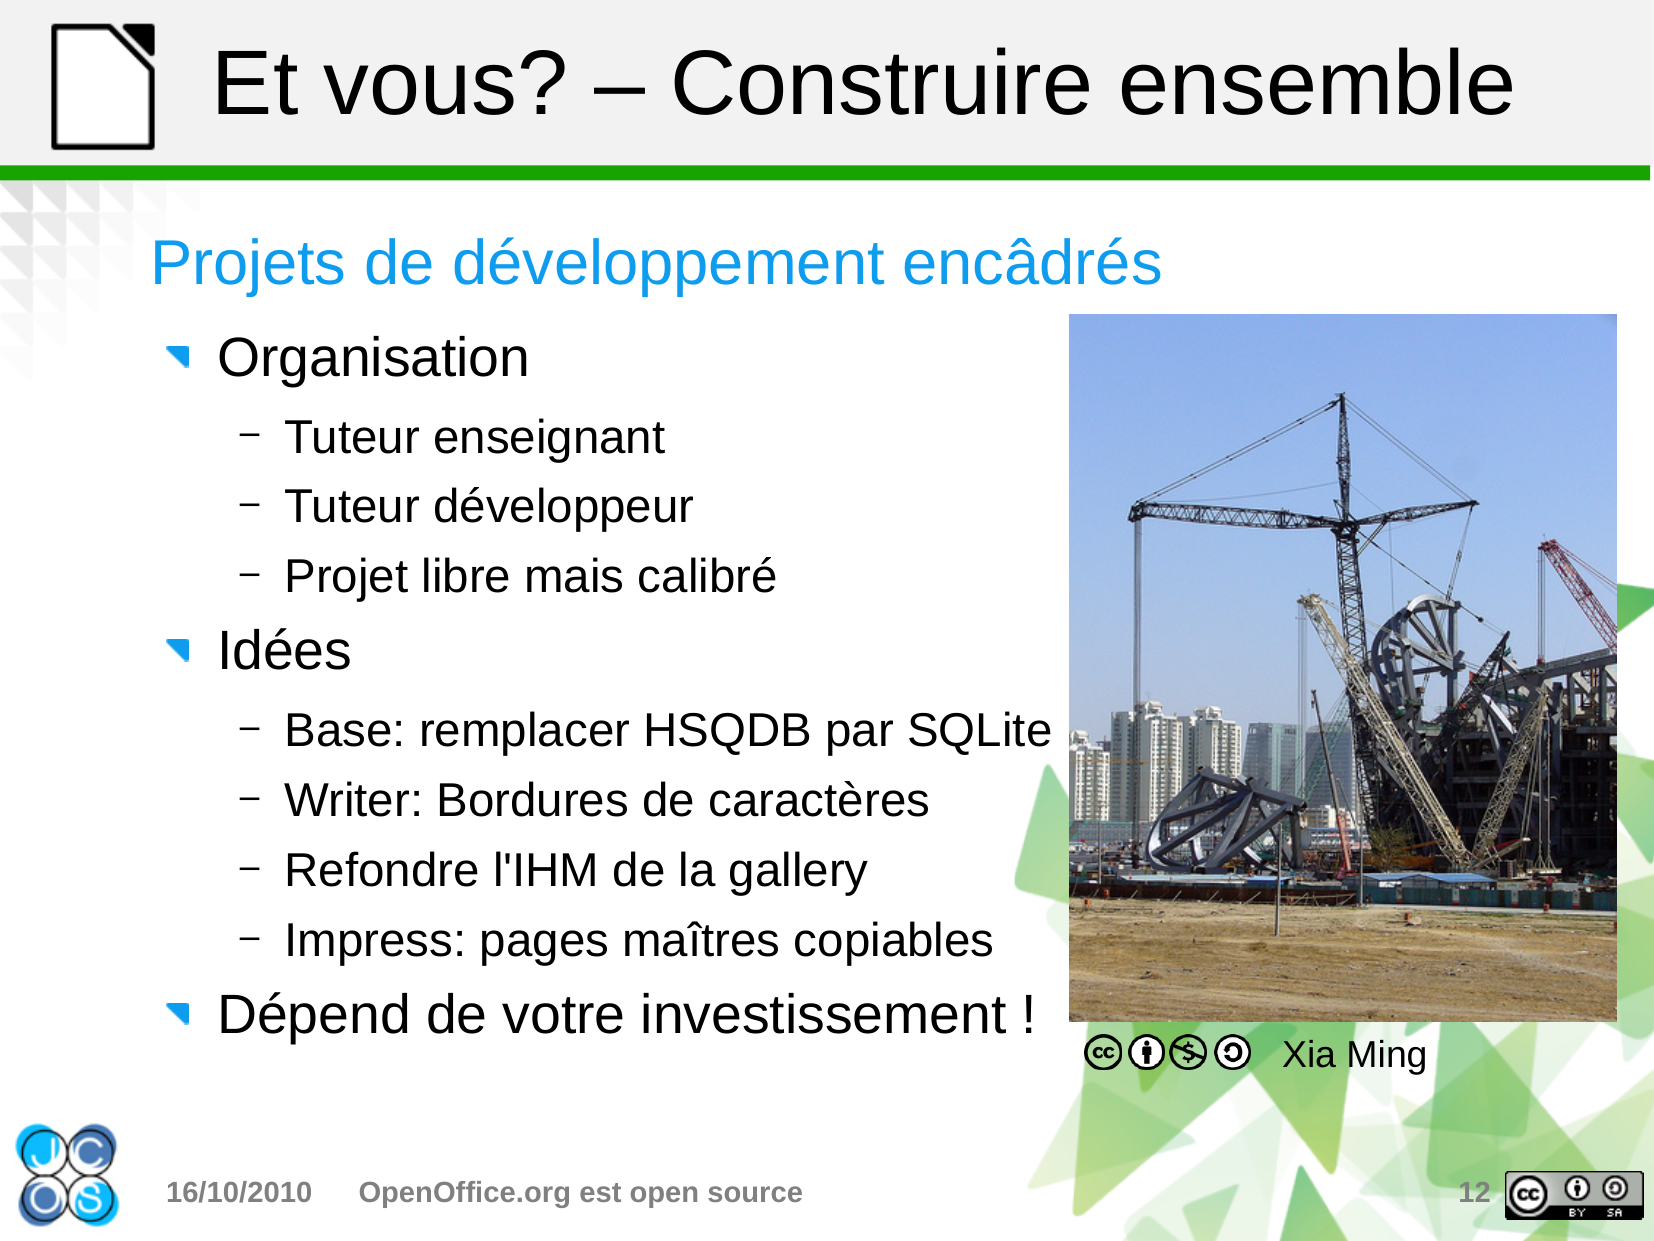

# Et vous? – Construire ensemble
Projets de développement encâdrés
Organisation
Tuteur enseignant
Tuteur développeur
Projet libre mais calibré
Idées
Base: remplacer HSQDB par SQLite
Writer: Bordures de caractères
Refondre l'IHM de la gallery
Impress: pages maîtres copiables
Dépend de votre investissement !
Xia Ming
16/10/2010
OpenOffice.org est open source
12